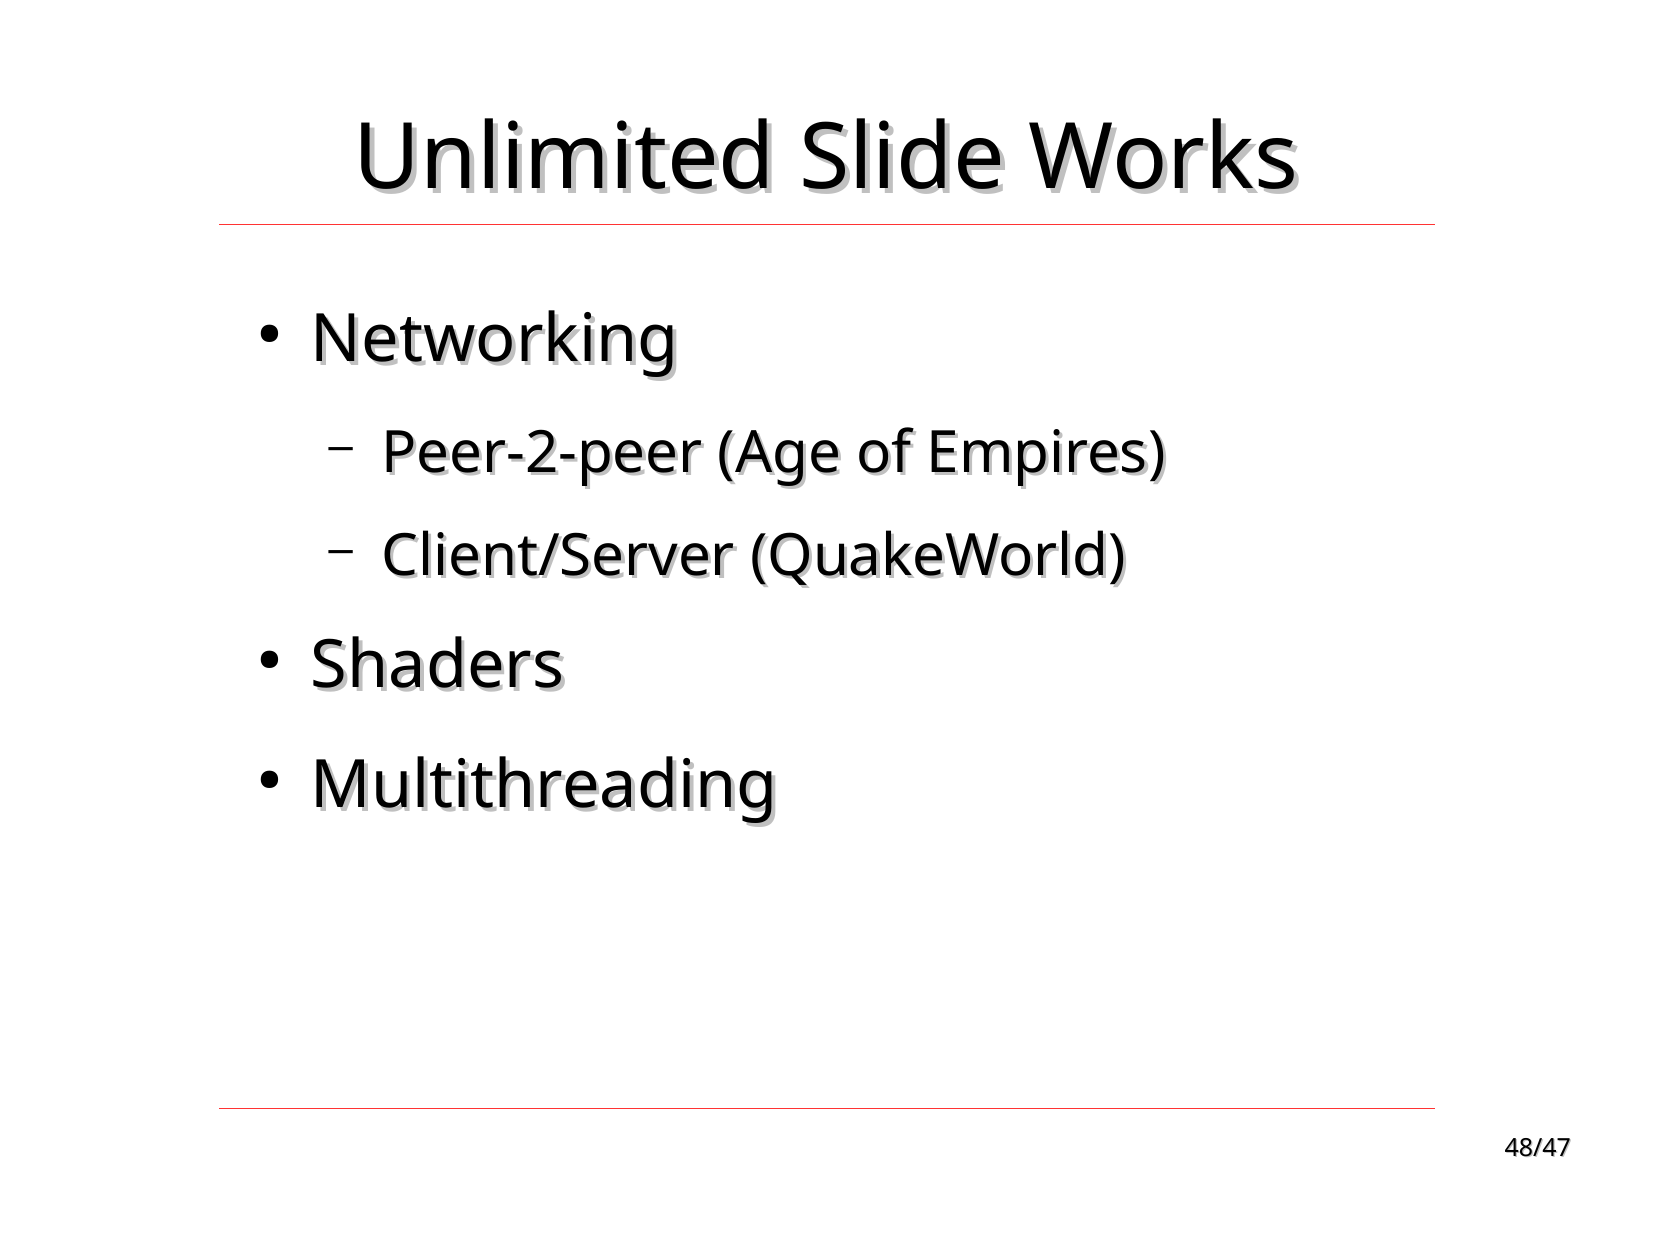

# Unlimited Slide Works
Networking
Peer-2-peer (Age of Empires)
Client/Server (QuakeWorld)
Shaders
Multithreading
48